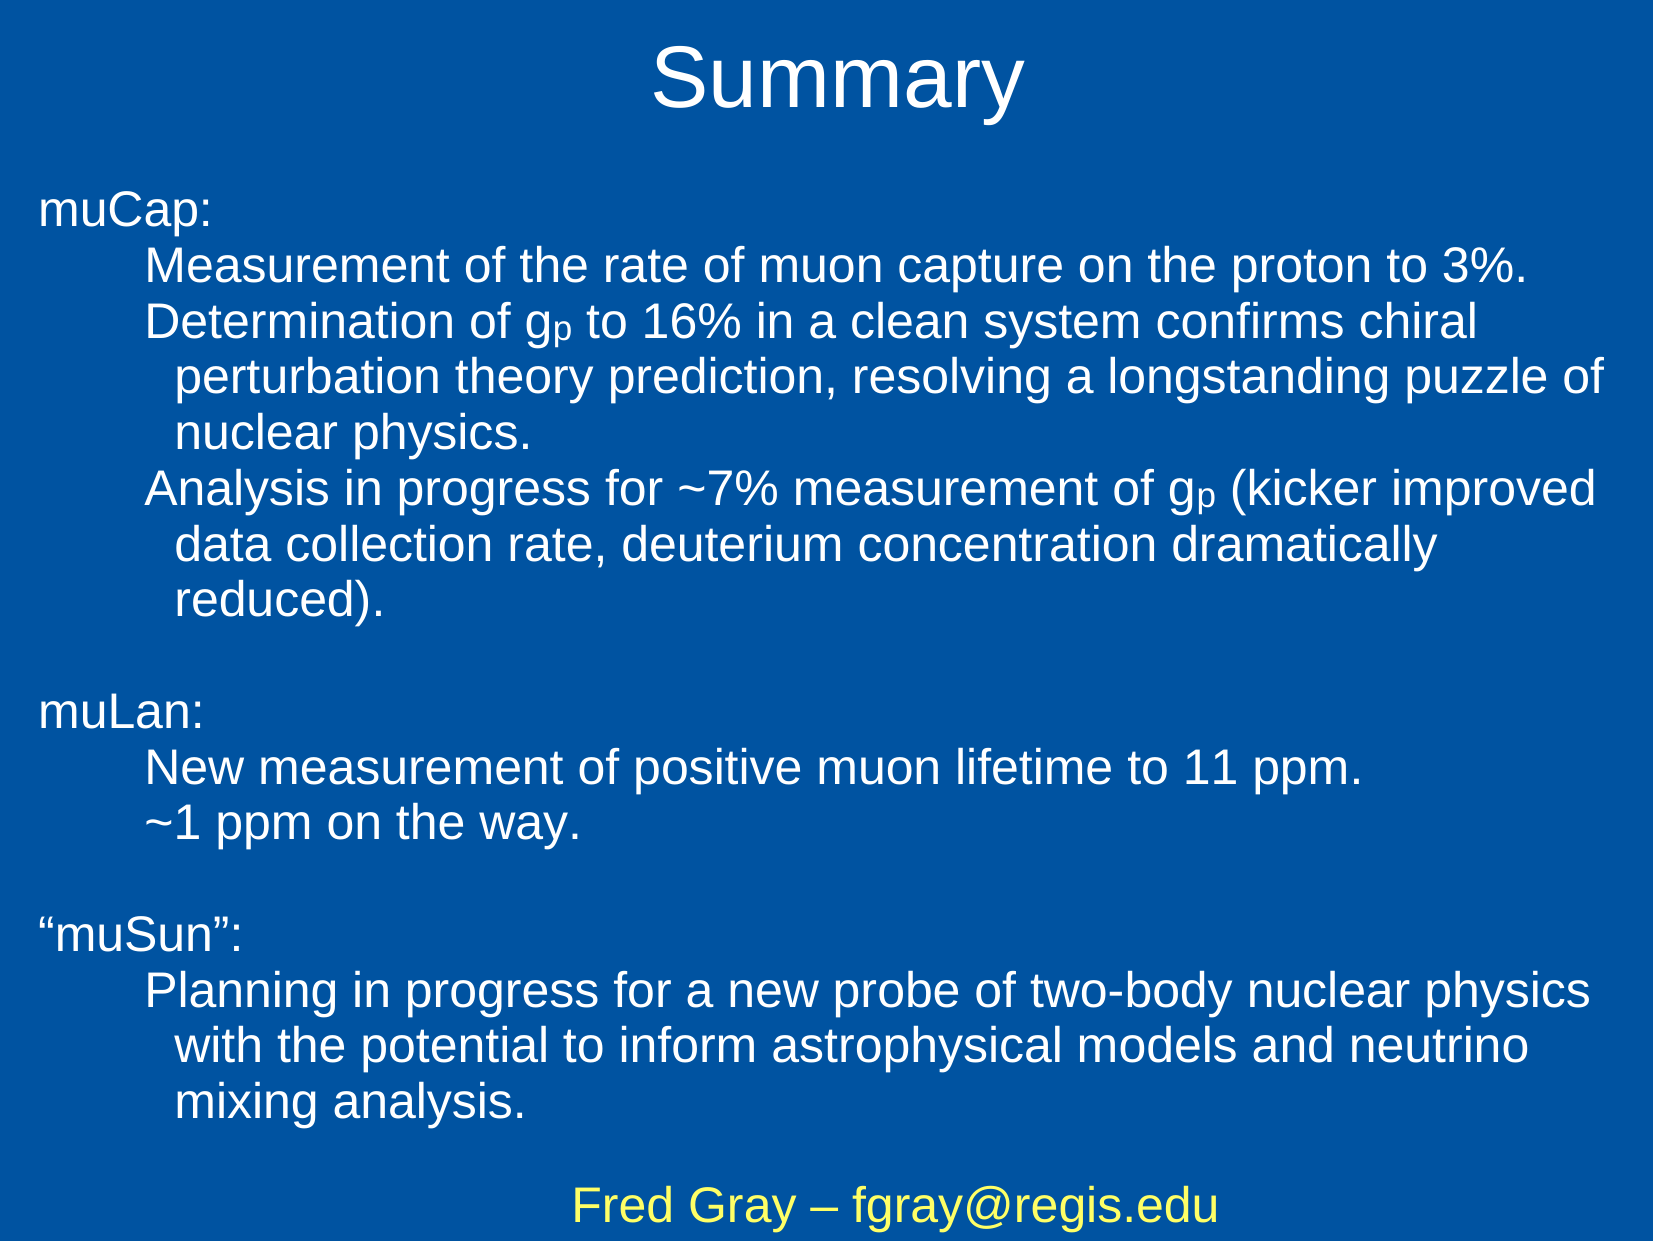

Summary
muCap:
Measurement of the rate of muon capture on the proton to 3%.
Determination of gp to 16% in a clean system confirms chiral perturbation theory prediction, resolving a longstanding puzzle of nuclear physics.
Analysis in progress for ~7% measurement of gp (kicker improved data collection rate, deuterium concentration dramatically reduced).
muLan:
New measurement of positive muon lifetime to 11 ppm.
~1 ppm on the way.
“muSun”:
Planning in progress for a new probe of two-body nuclear physics with the potential to inform astrophysical models and neutrino mixing analysis.
Fred Gray – fgray@regis.edu